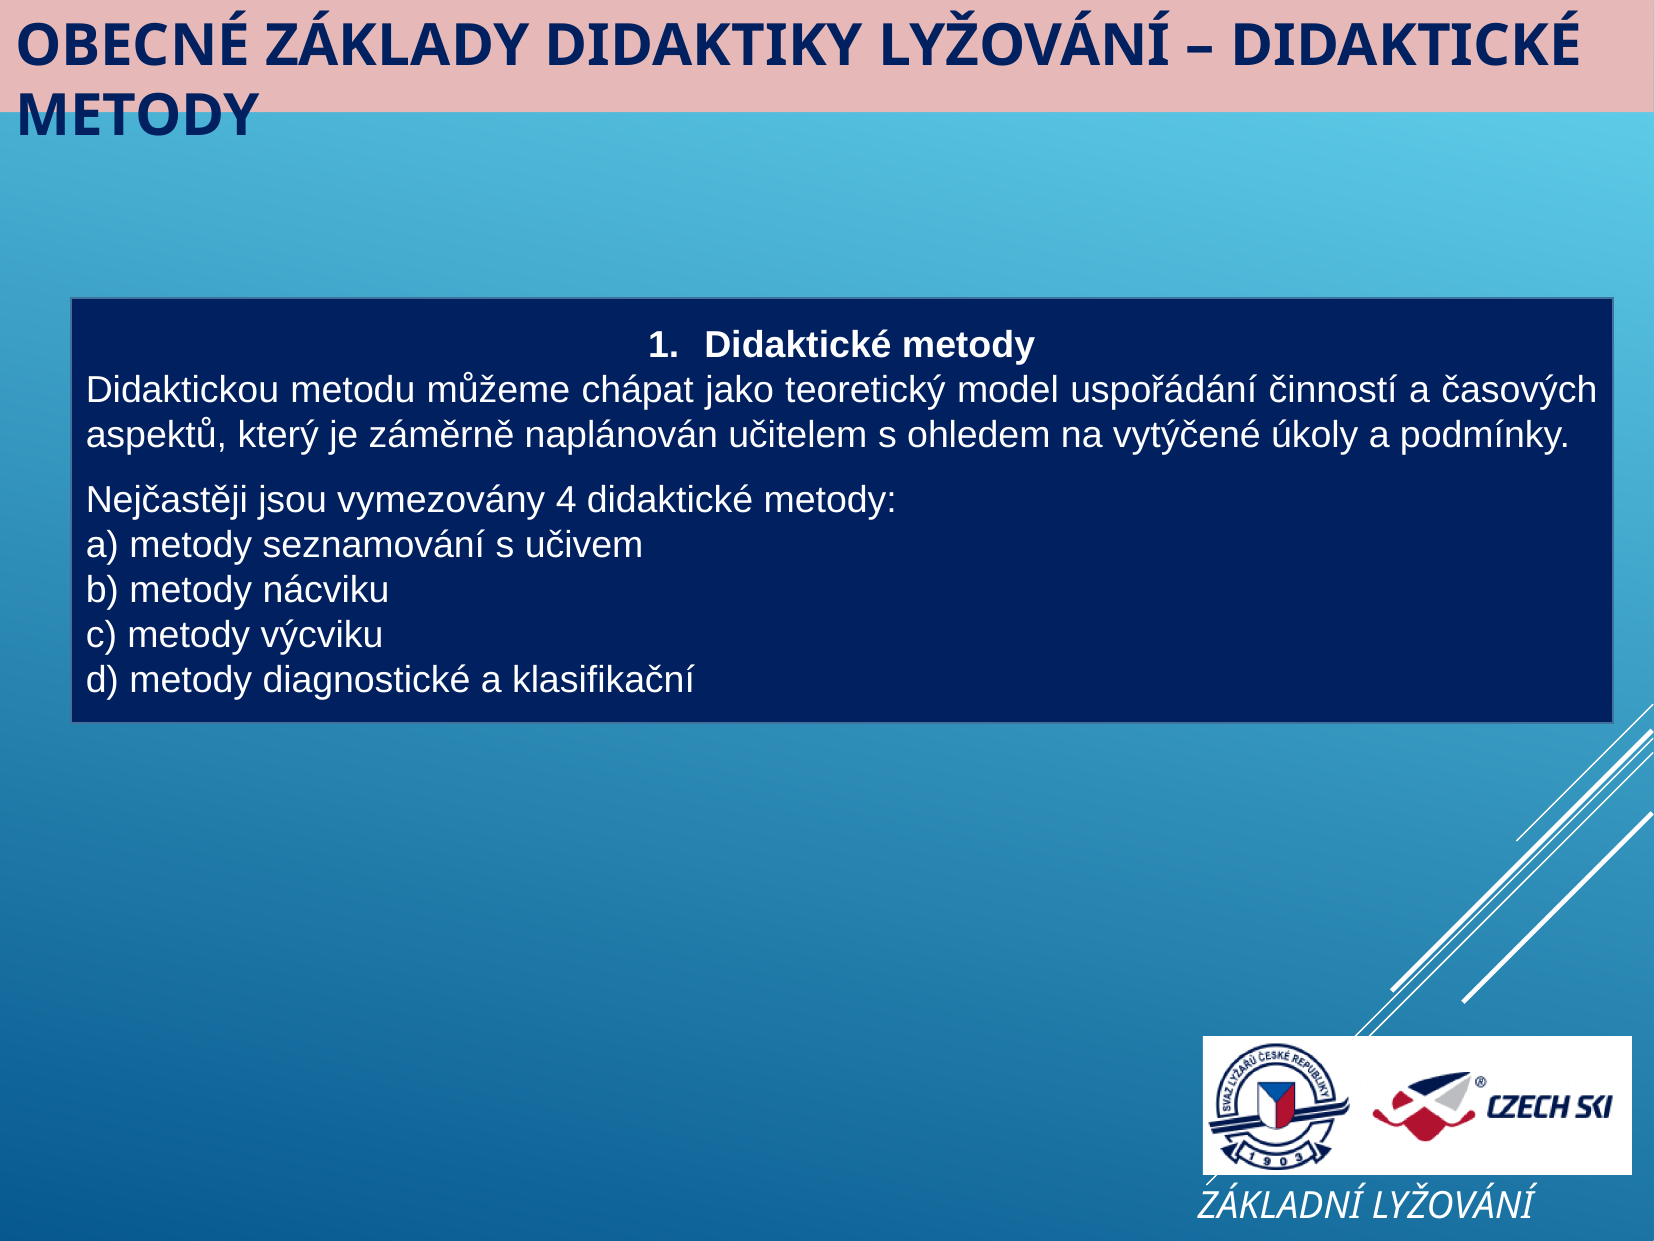

# Obecné základy didaktiky lyžování – didaktické metody
Didaktické metody
Didaktickou metodu můžeme chápat jako teoretický model uspořádání činností a časových aspektů, který je záměrně naplánován učitelem s ohledem na vytýčené úkoly a podmínky.
Nejčastěji jsou vymezovány 4 didaktické metody:
a) metody seznamování s učivem
b) metody nácviku
c) metody výcviku
d) metody diagnostické a klasifikační
ZÁKLADNÍ LYŽOVÁNÍ